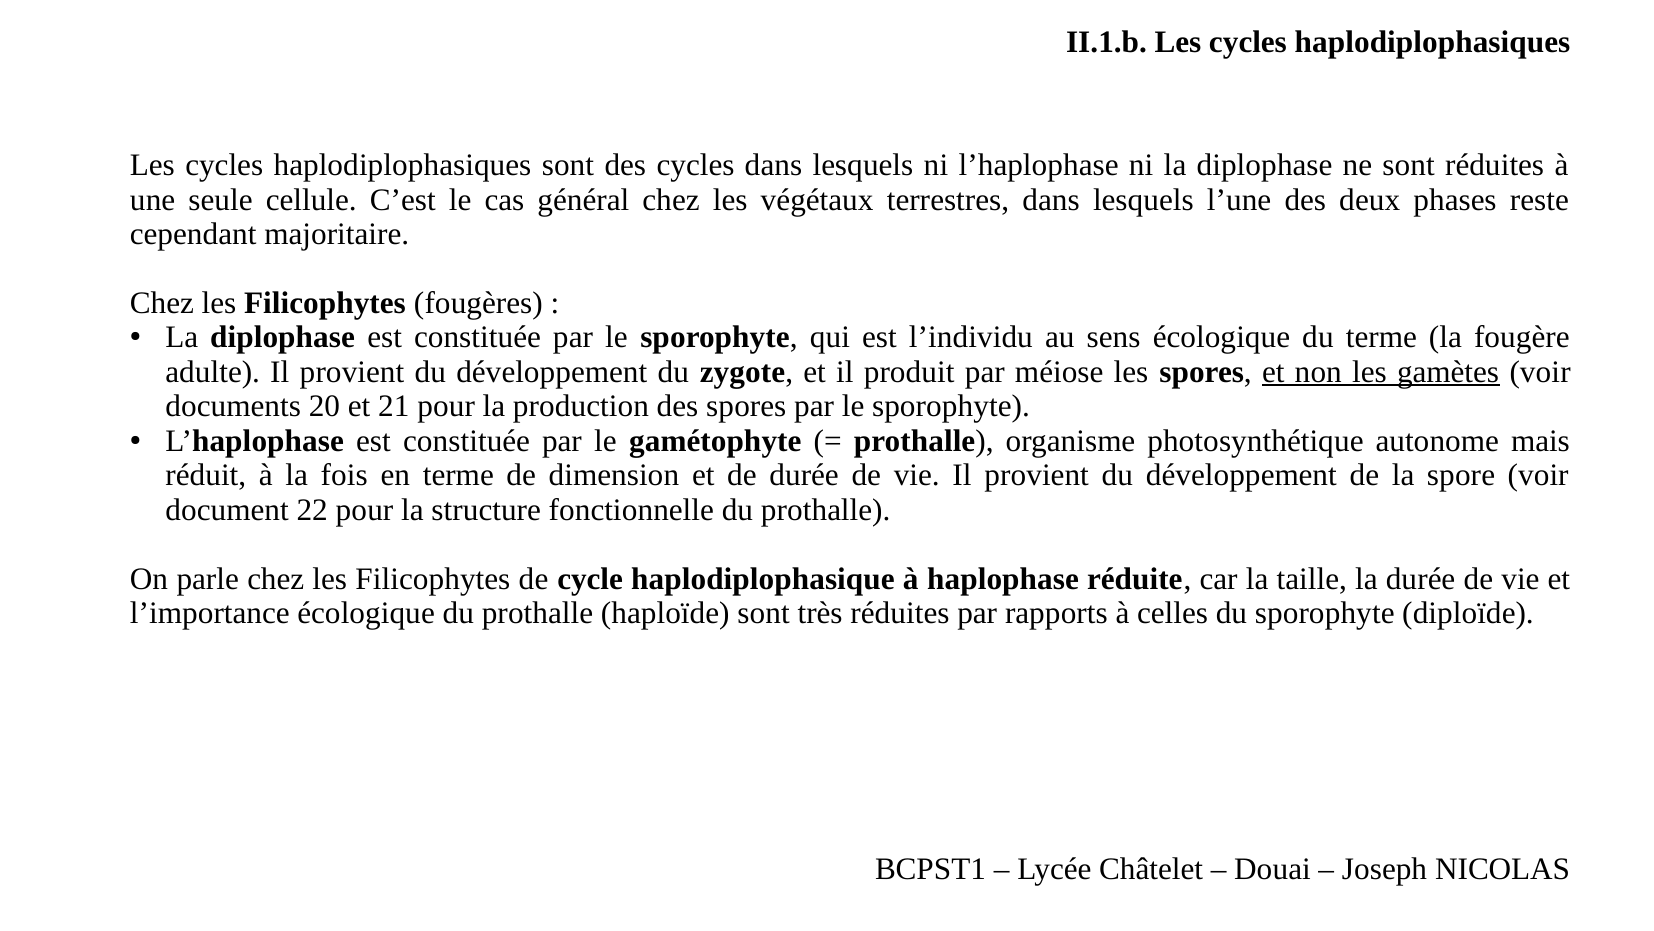

II.1.b. Les cycles haplodiplophasiques
Les cycles haplodiplophasiques sont des cycles dans lesquels ni l’haplophase ni la diplophase ne sont réduites à une seule cellule. C’est le cas général chez les végétaux terrestres, dans lesquels l’une des deux phases reste cependant majoritaire.
Chez les Filicophytes (fougères) :
La diplophase est constituée par le sporophyte, qui est l’individu au sens écologique du terme (la fougère adulte). Il provient du développement du zygote, et il produit par méiose les spores, et non les gamètes (voir documents 20 et 21 pour la production des spores par le sporophyte).
L’haplophase est constituée par le gamétophyte (= prothalle), organisme photosynthétique autonome mais réduit, à la fois en terme de dimension et de durée de vie. Il provient du développement de la spore (voir document 22 pour la structure fonctionnelle du prothalle).
On parle chez les Filicophytes de cycle haplodiplophasique à haplophase réduite, car la taille, la durée de vie et l’importance écologique du prothalle (haploïde) sont très réduites par rapports à celles du sporophyte (diploïde).
BCPST1 – Lycée Châtelet – Douai – Joseph NICOLAS